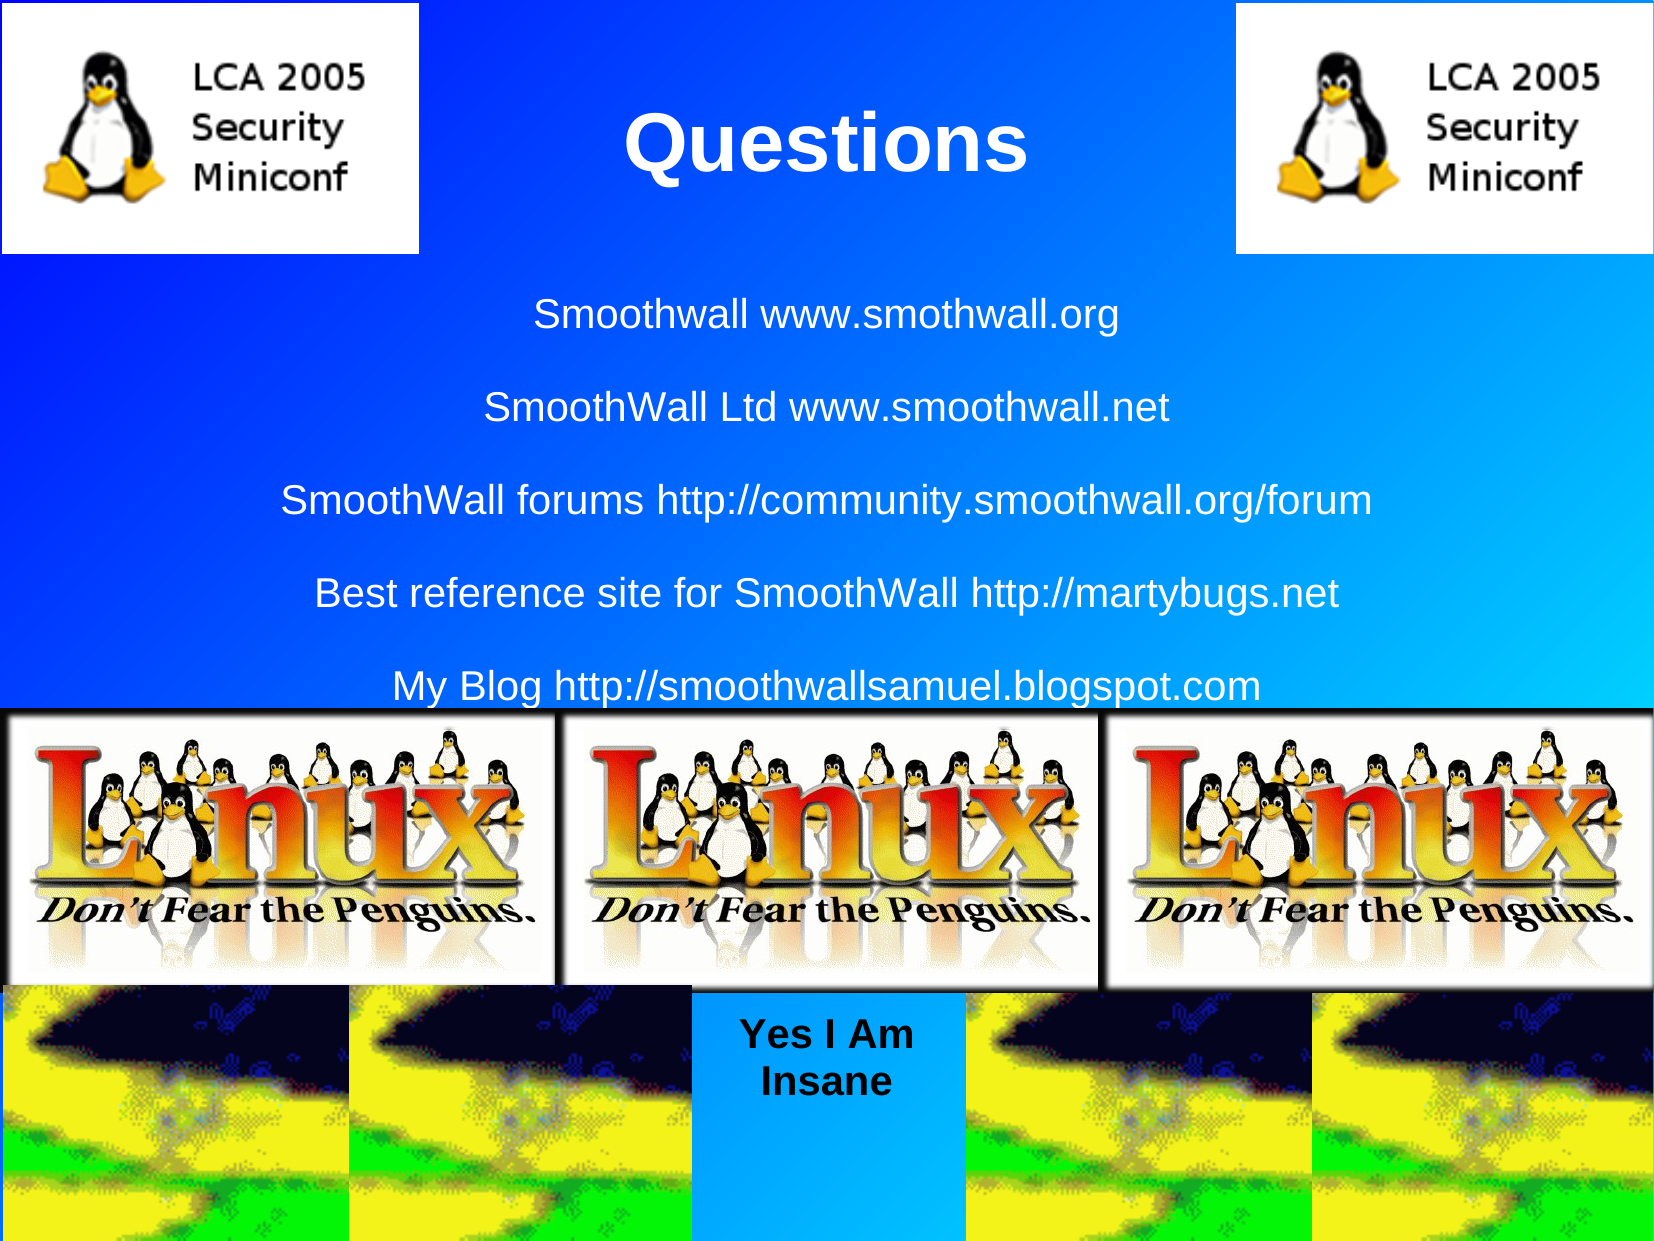

Questions
Smoothwall www.smothwall.org
SmoothWall Ltd www.smoothwall.net
SmoothWall forums http://community.smoothwall.org/forum
Best reference site for SmoothWall http://martybugs.net
My Blog http://smoothwallsamuel.blogspot.com
Yes I Am Insane